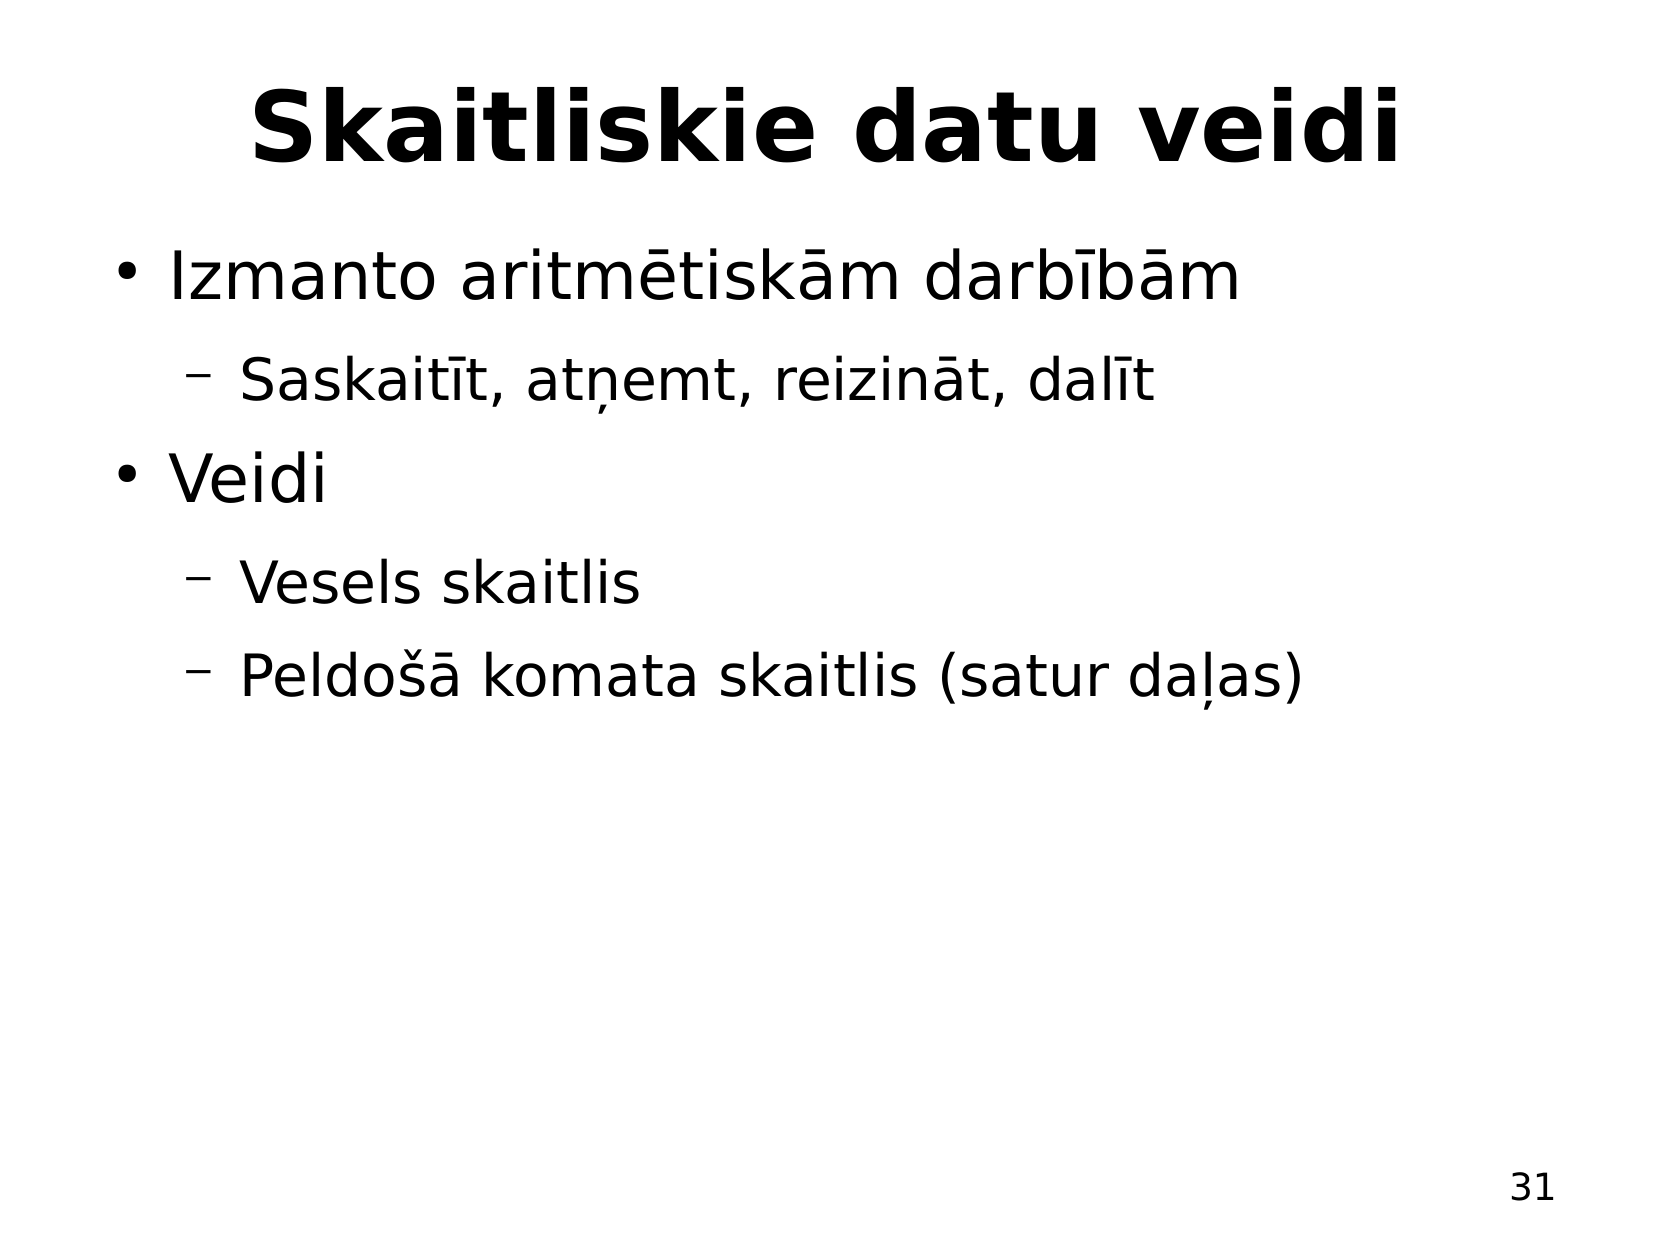

# Skaitliskie datu veidi
Izmanto aritmētiskām darbībām
Saskaitīt, atņemt, reizināt, dalīt
Veidi
Vesels skaitlis
Peldošā komata skaitlis (satur daļas)